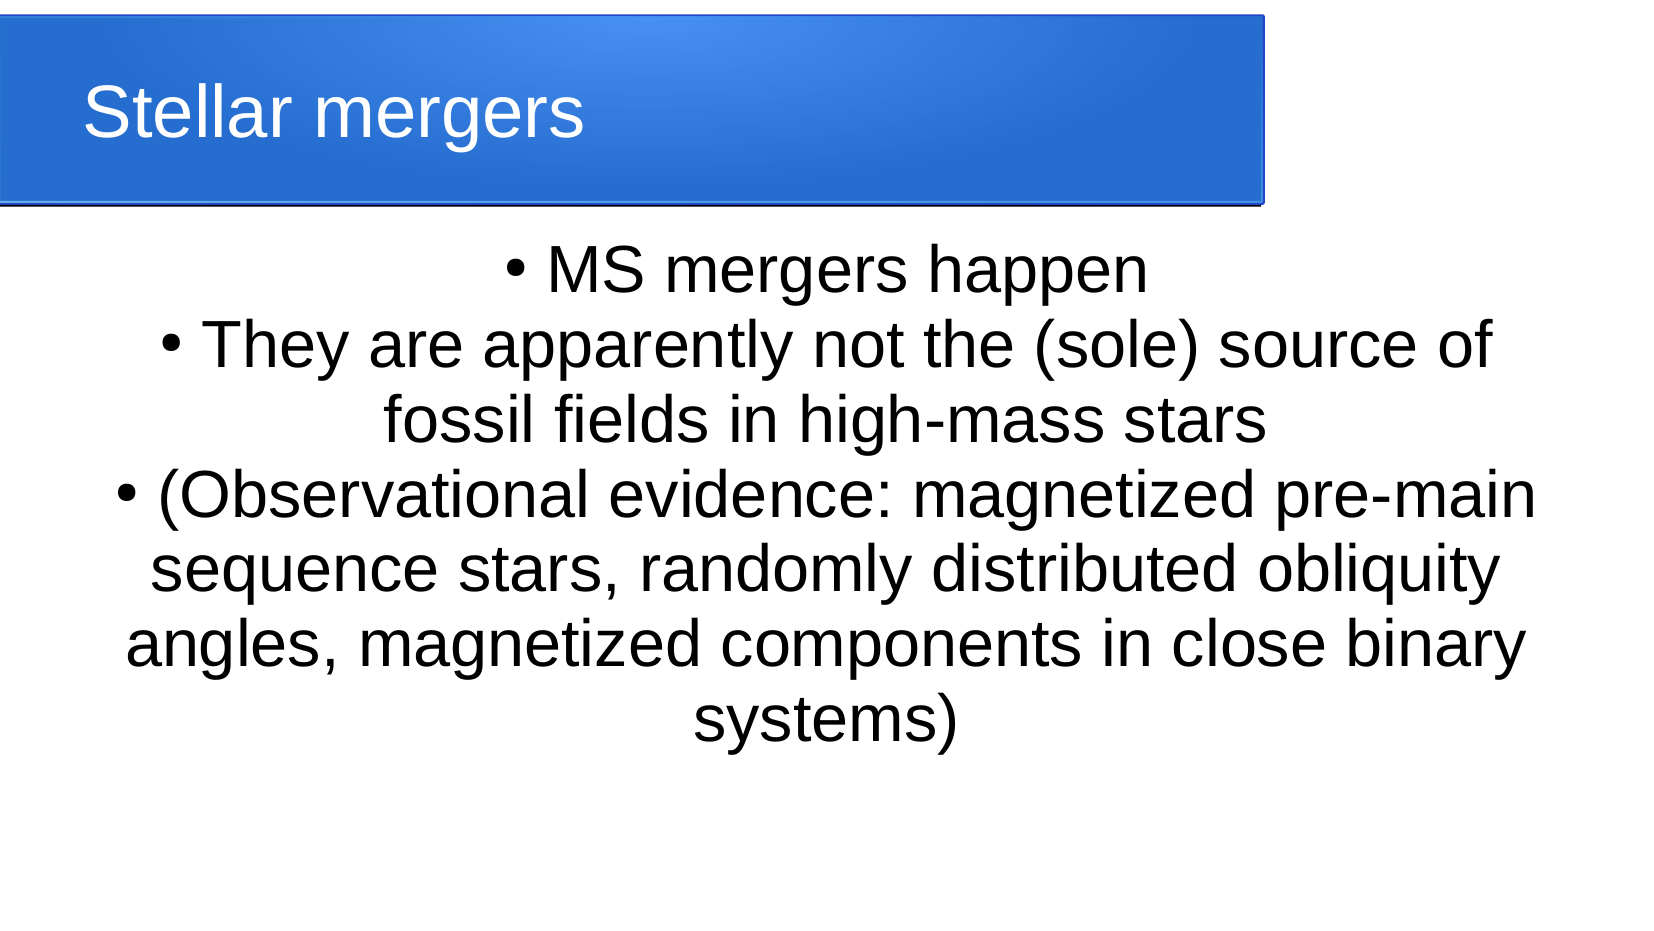

# Stellar mergers
 MS mergers happen
 They are apparently not the (sole) source of fossil fields in high-mass stars
 (Observational evidence: magnetized pre-main sequence stars, randomly distributed obliquity angles, magnetized components in close binary systems)